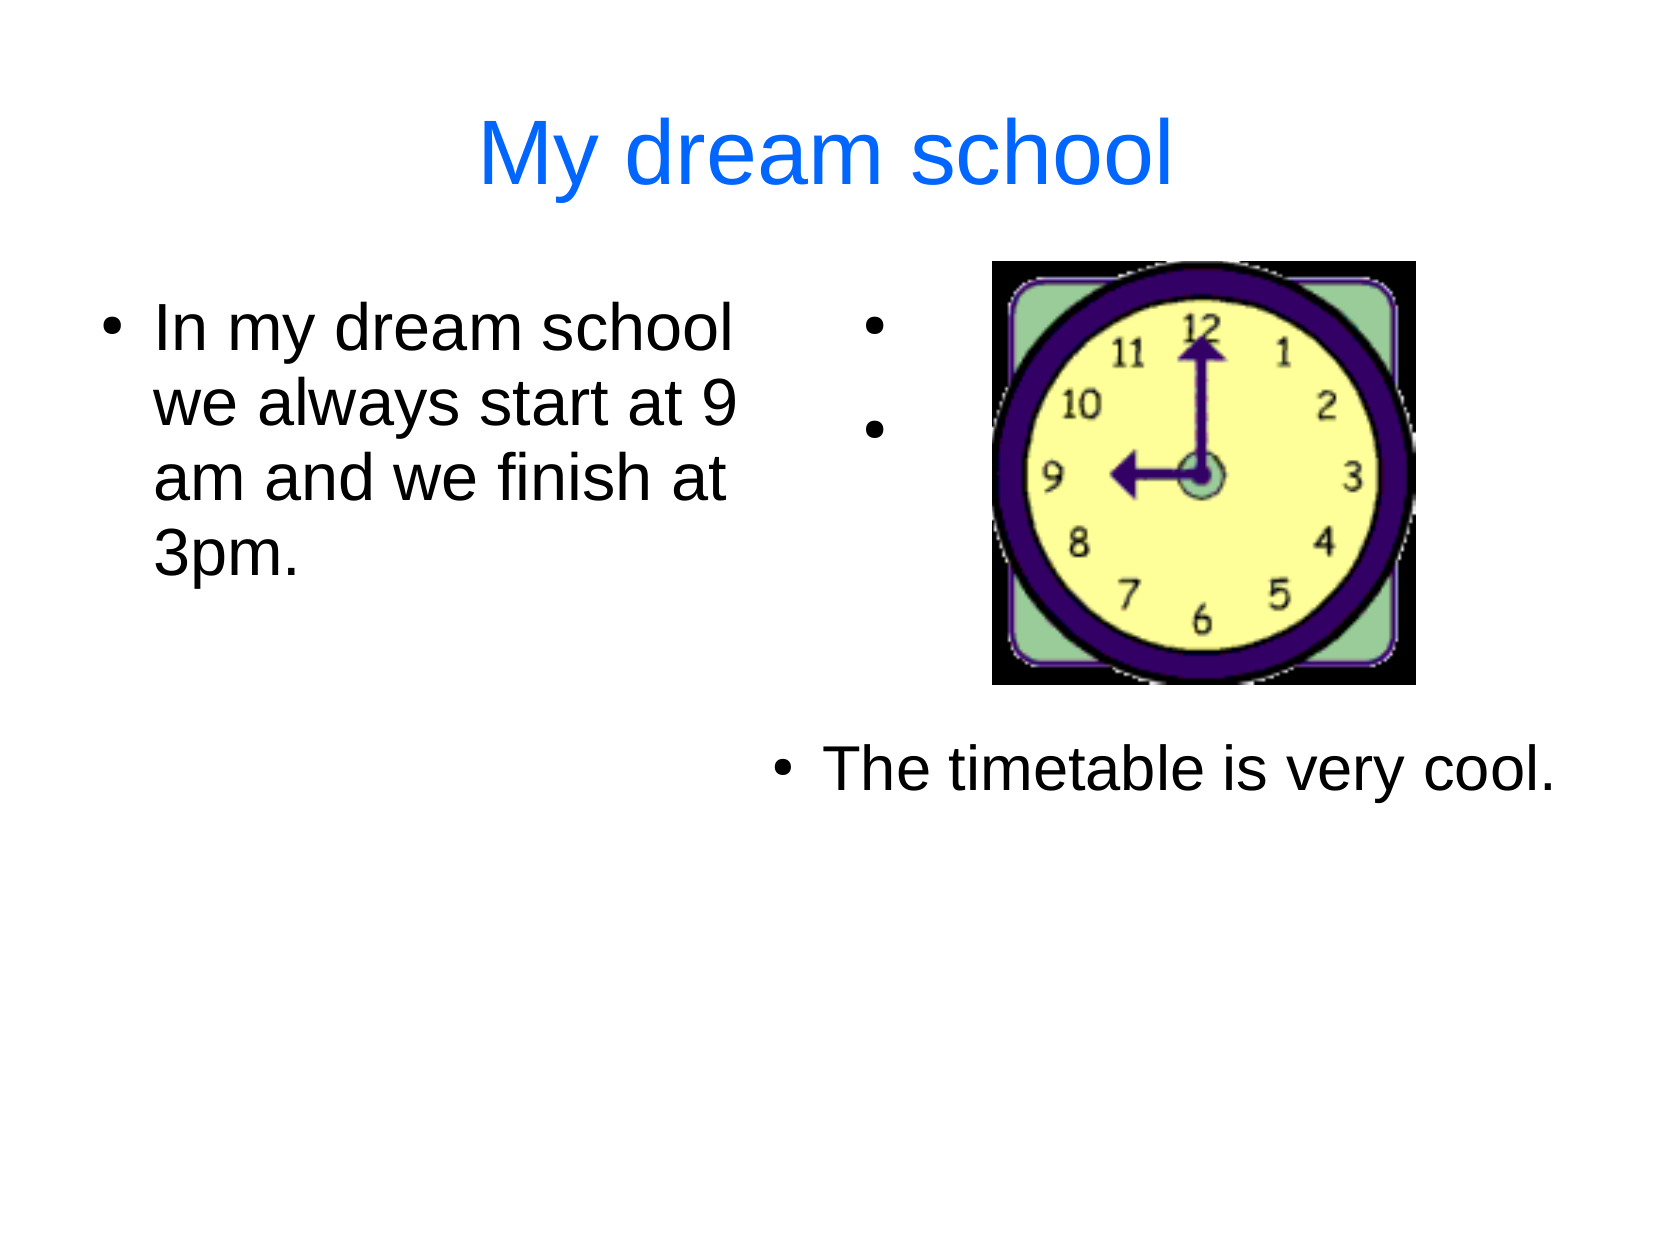

# My dream school
In my dream school we always start at 9 am and we finish at 3pm.
The timetable is very cool.